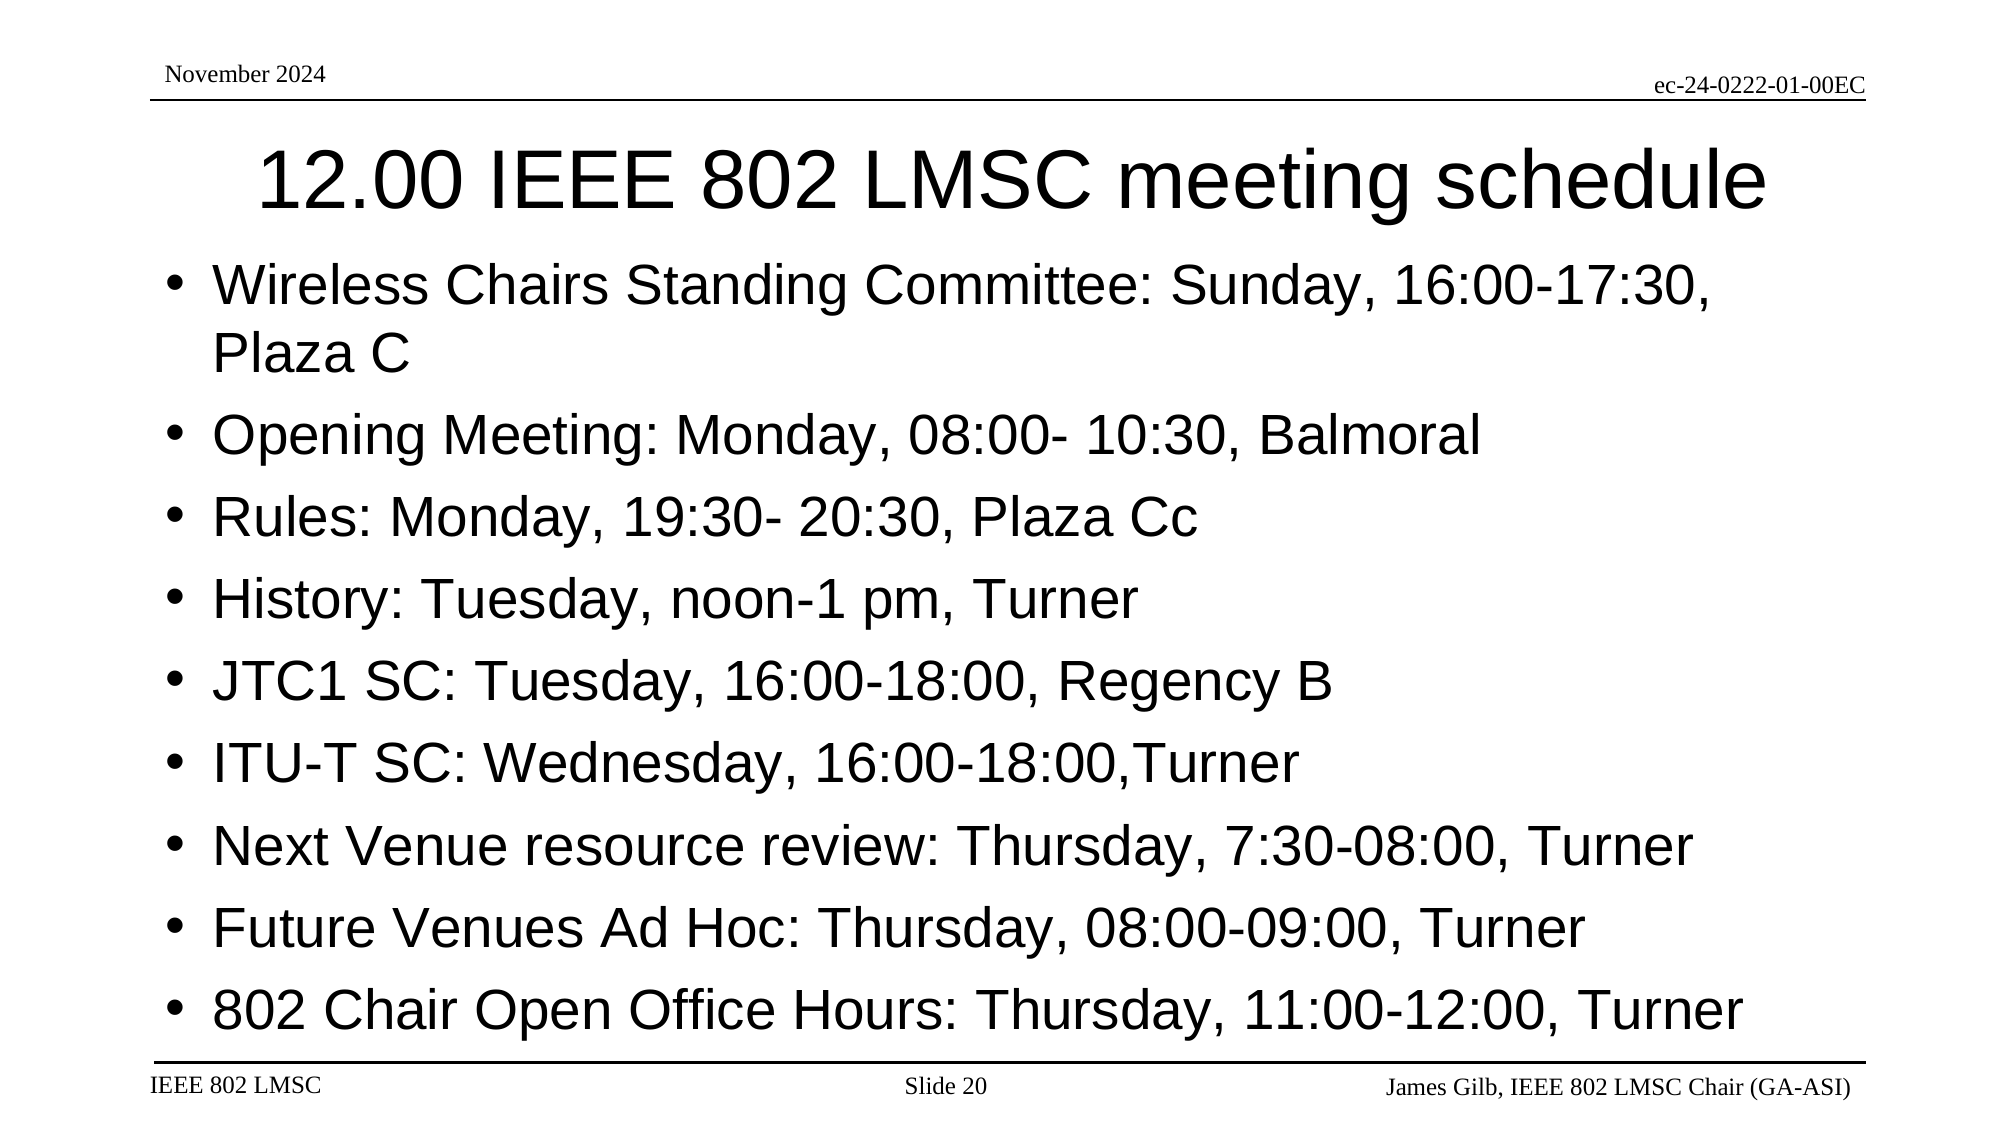

# 12.00 IEEE 802 LMSC meeting schedule
Wireless Chairs Standing Committee: Sunday, 16:00-17:30, Plaza C
Opening Meeting: Monday, 08:00- 10:30, Balmoral
Rules: Monday, 19:30- 20:30, Plaza Cc
History: Tuesday, noon-1 pm, Turner
JTC1 SC: Tuesday, 16:00-18:00, Regency B
ITU-T SC: Wednesday, 16:00-18:00,Turner
Next Venue resource review: Thursday, 7:30-08:00, Turner
Future Venues Ad Hoc: Thursday, 08:00-09:00, Turner
802 Chair Open Office Hours: Thursday, 11:00-12:00, Turner
20